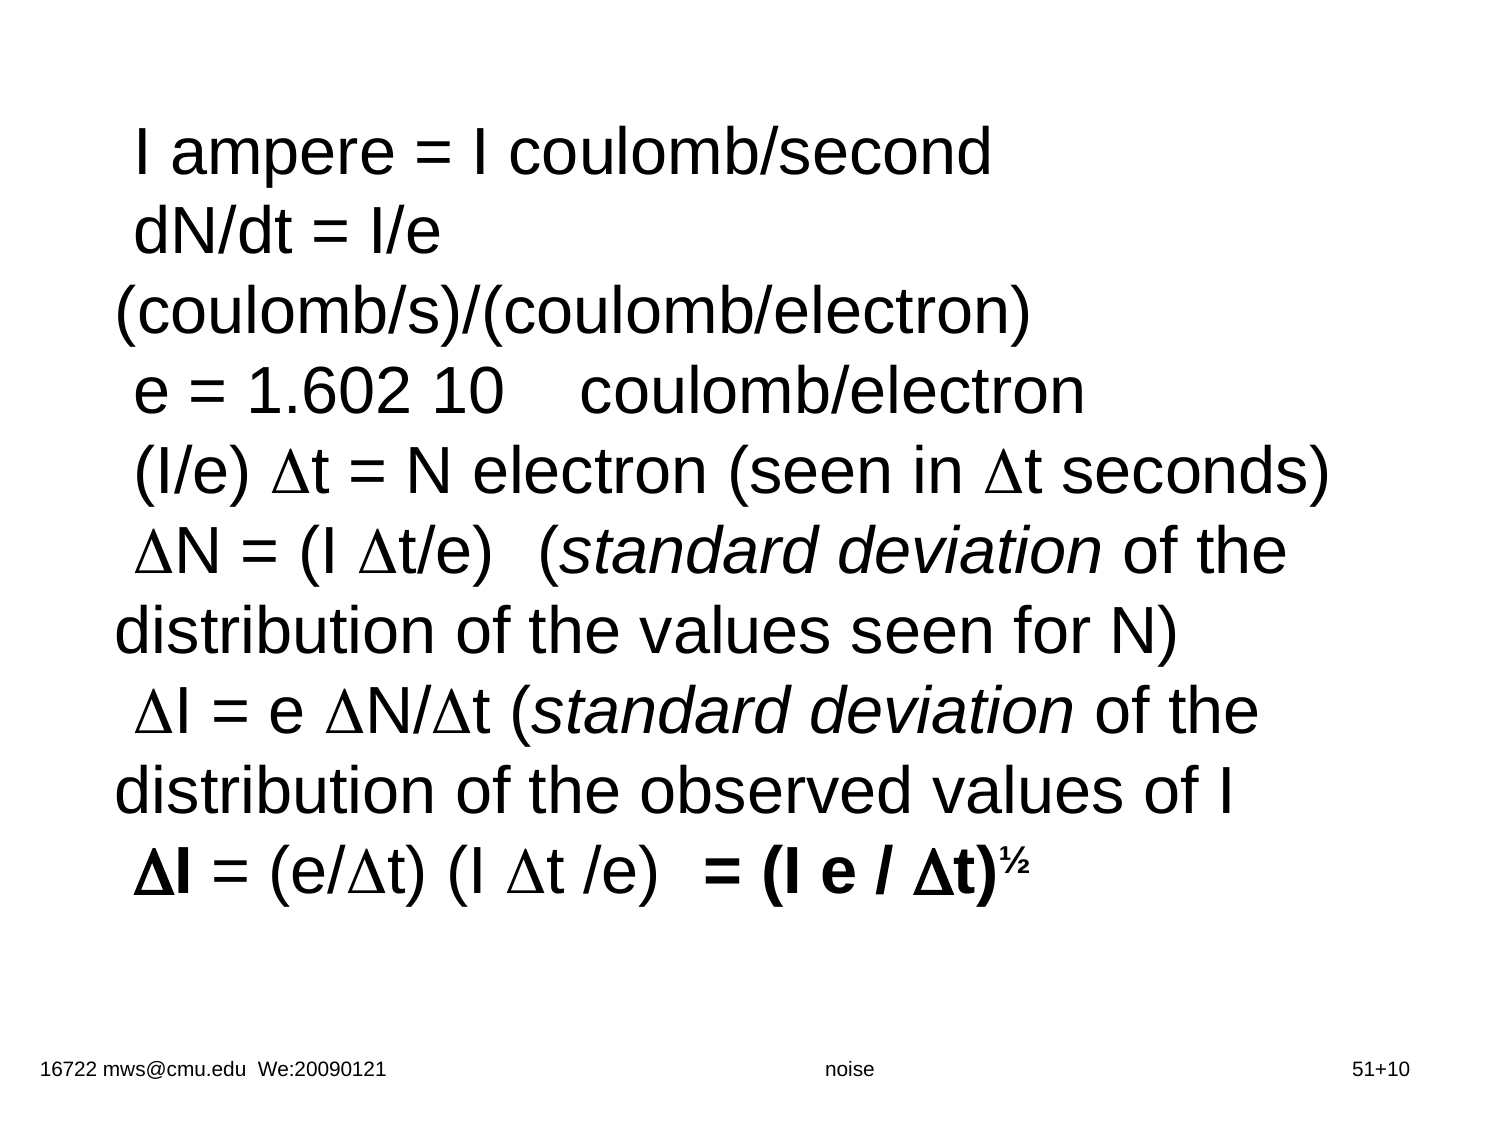

I ampere = I coulomb/second
 dN/dt = I/e (coulomb/s)/(coulomb/electron)
 e = 1.602 10-19 coulomb/electron
 (I/e) t = N electron (seen in t seconds)
 N = (I t/e)½ (standard deviation of the distribution of the values seen for N)
 I = e N/t (standard deviation of the distribution of the observed values of I
 I = (e/t) (I t /e)½ = (I e / t)½
16722 mws@cmu.edu We:20090121
noise
10